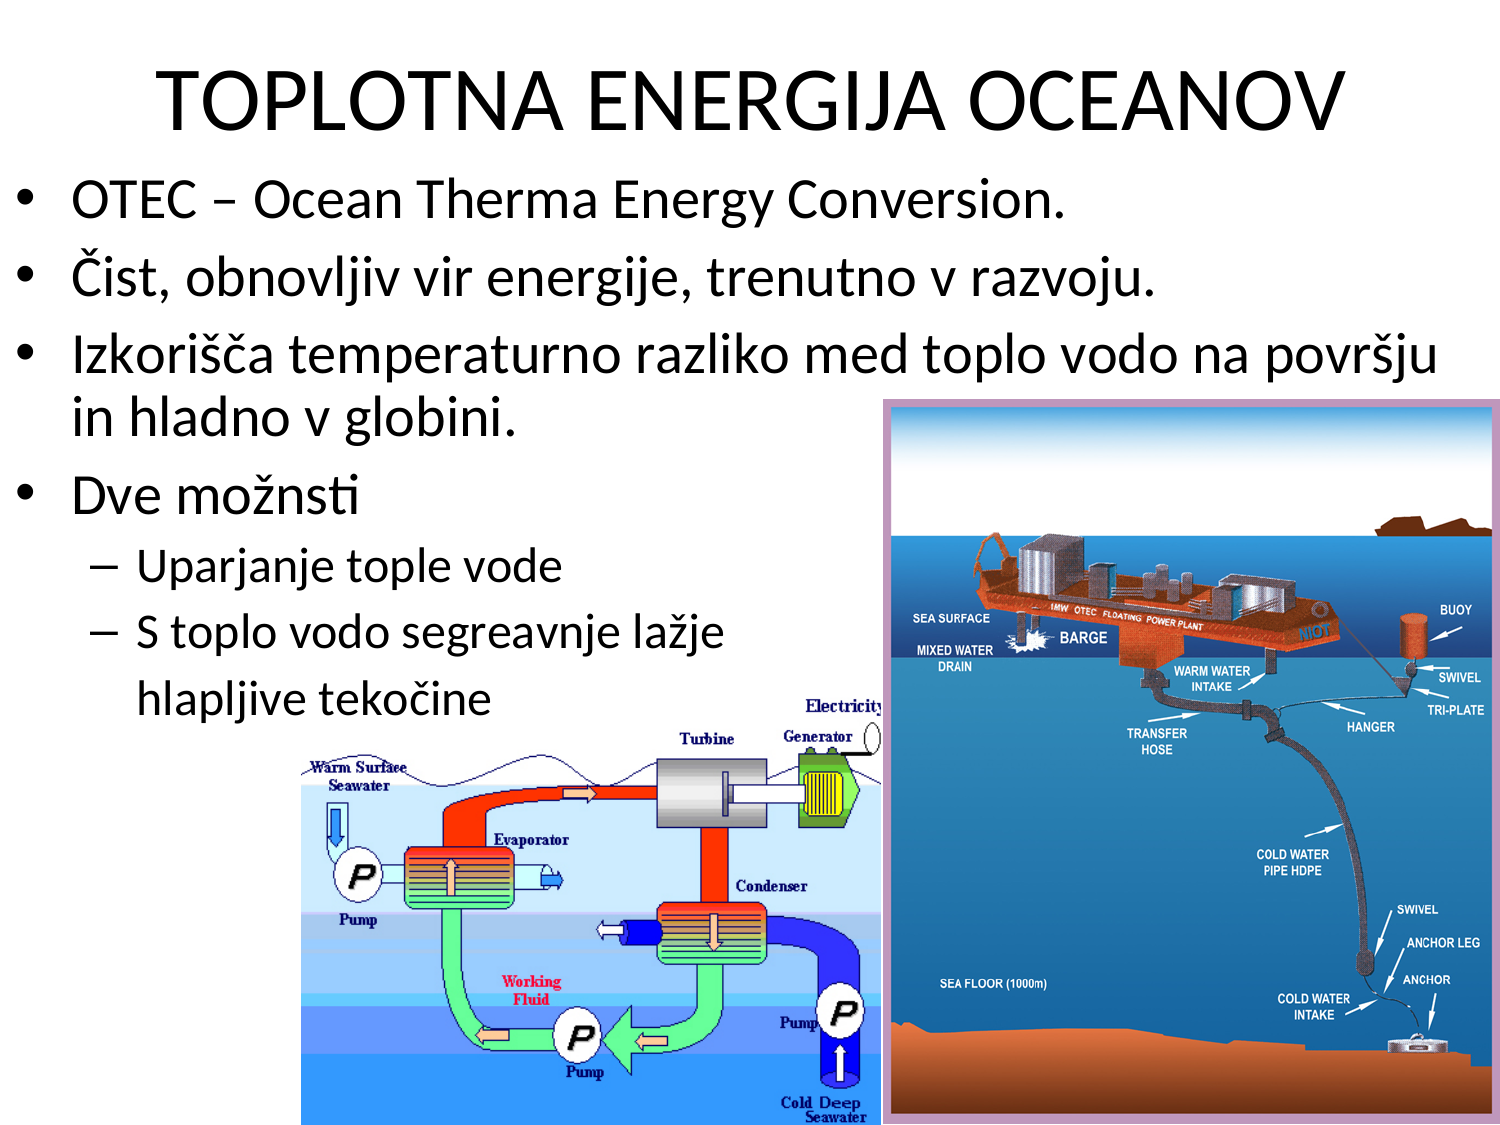

TOPLOTNA ENERGIJA OCEANOV
OTEC – Ocean Therma Energy Conversion.
Čist, obnovljiv vir energije, trenutno v razvoju.
Izkorišča temperaturno razliko med toplo vodo na površju in hladno v globini.
Dve možnsti
Uparjanje tople vode
S toplo vodo segreavnje lažje
	hlapljive tekočine